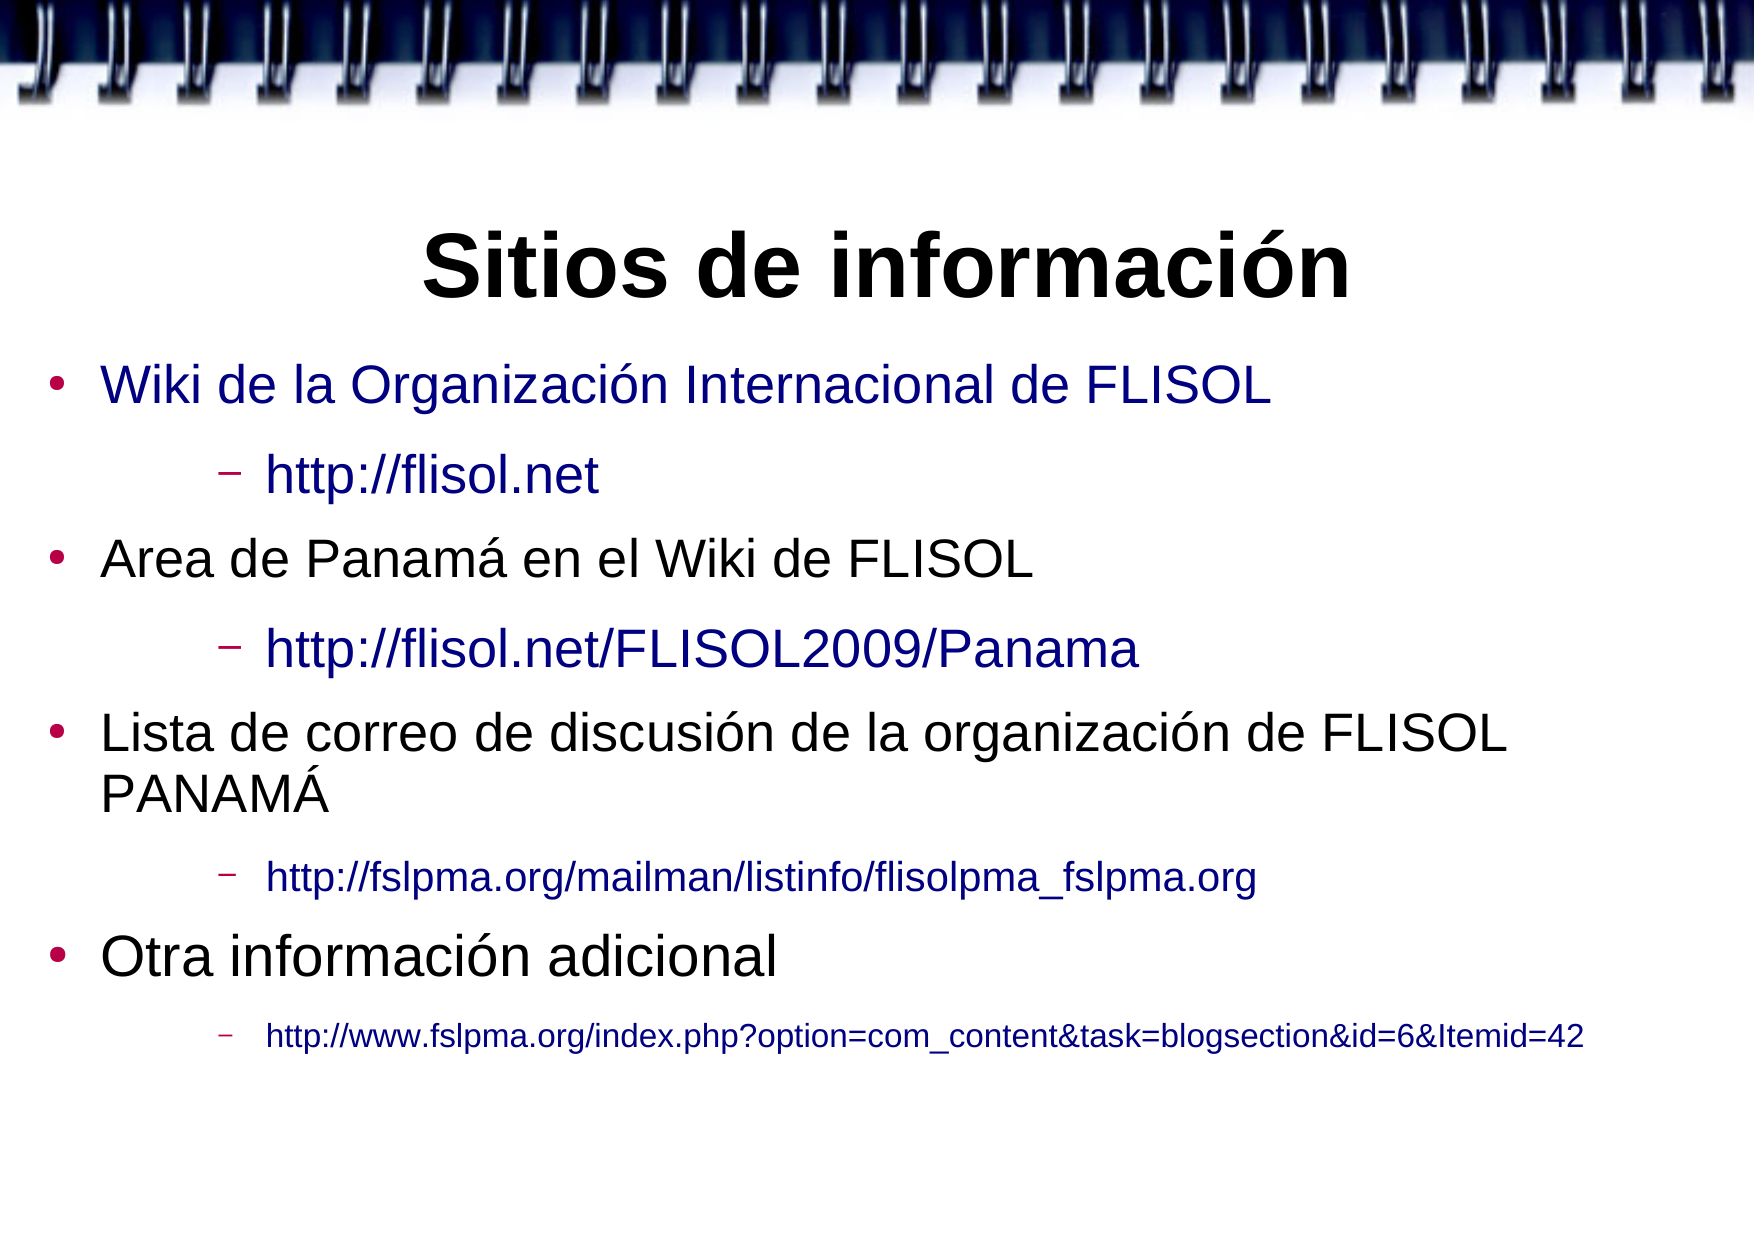

# Sitios de información
Wiki de la Organización Internacional de FLISOL
http://flisol.net
Area de Panamá en el Wiki de FLISOL
http://flisol.net/FLISOL2009/Panama
Lista de correo de discusión de la organización de FLISOL PANAMÁ
http://fslpma.org/mailman/listinfo/flisolpma_fslpma.org
Otra información adicional
http://www.fslpma.org/index.php?option=com_content&task=blogsection&id=6&Itemid=42